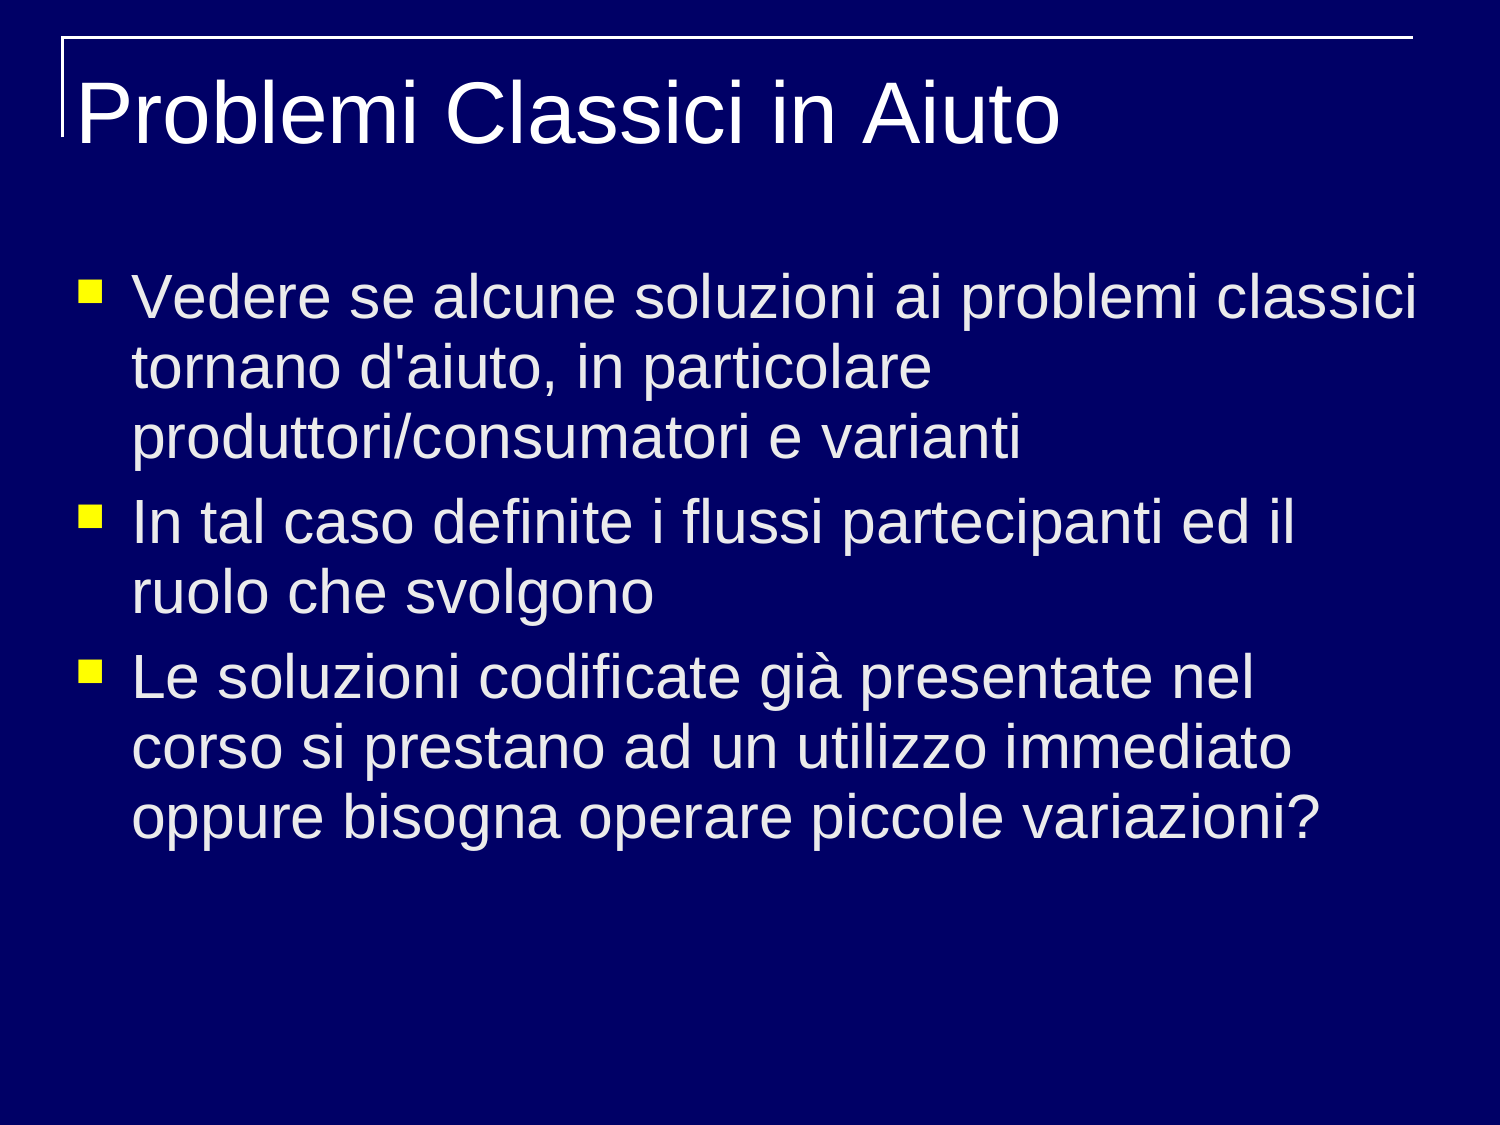

# Problemi Classici in Aiuto
Vedere se alcune soluzioni ai problemi classici tornano d'aiuto, in particolare produttori/consumatori e varianti
In tal caso definite i flussi partecipanti ed il ruolo che svolgono
Le soluzioni codificate già presentate nel corso si prestano ad un utilizzo immediato oppure bisogna operare piccole variazioni?